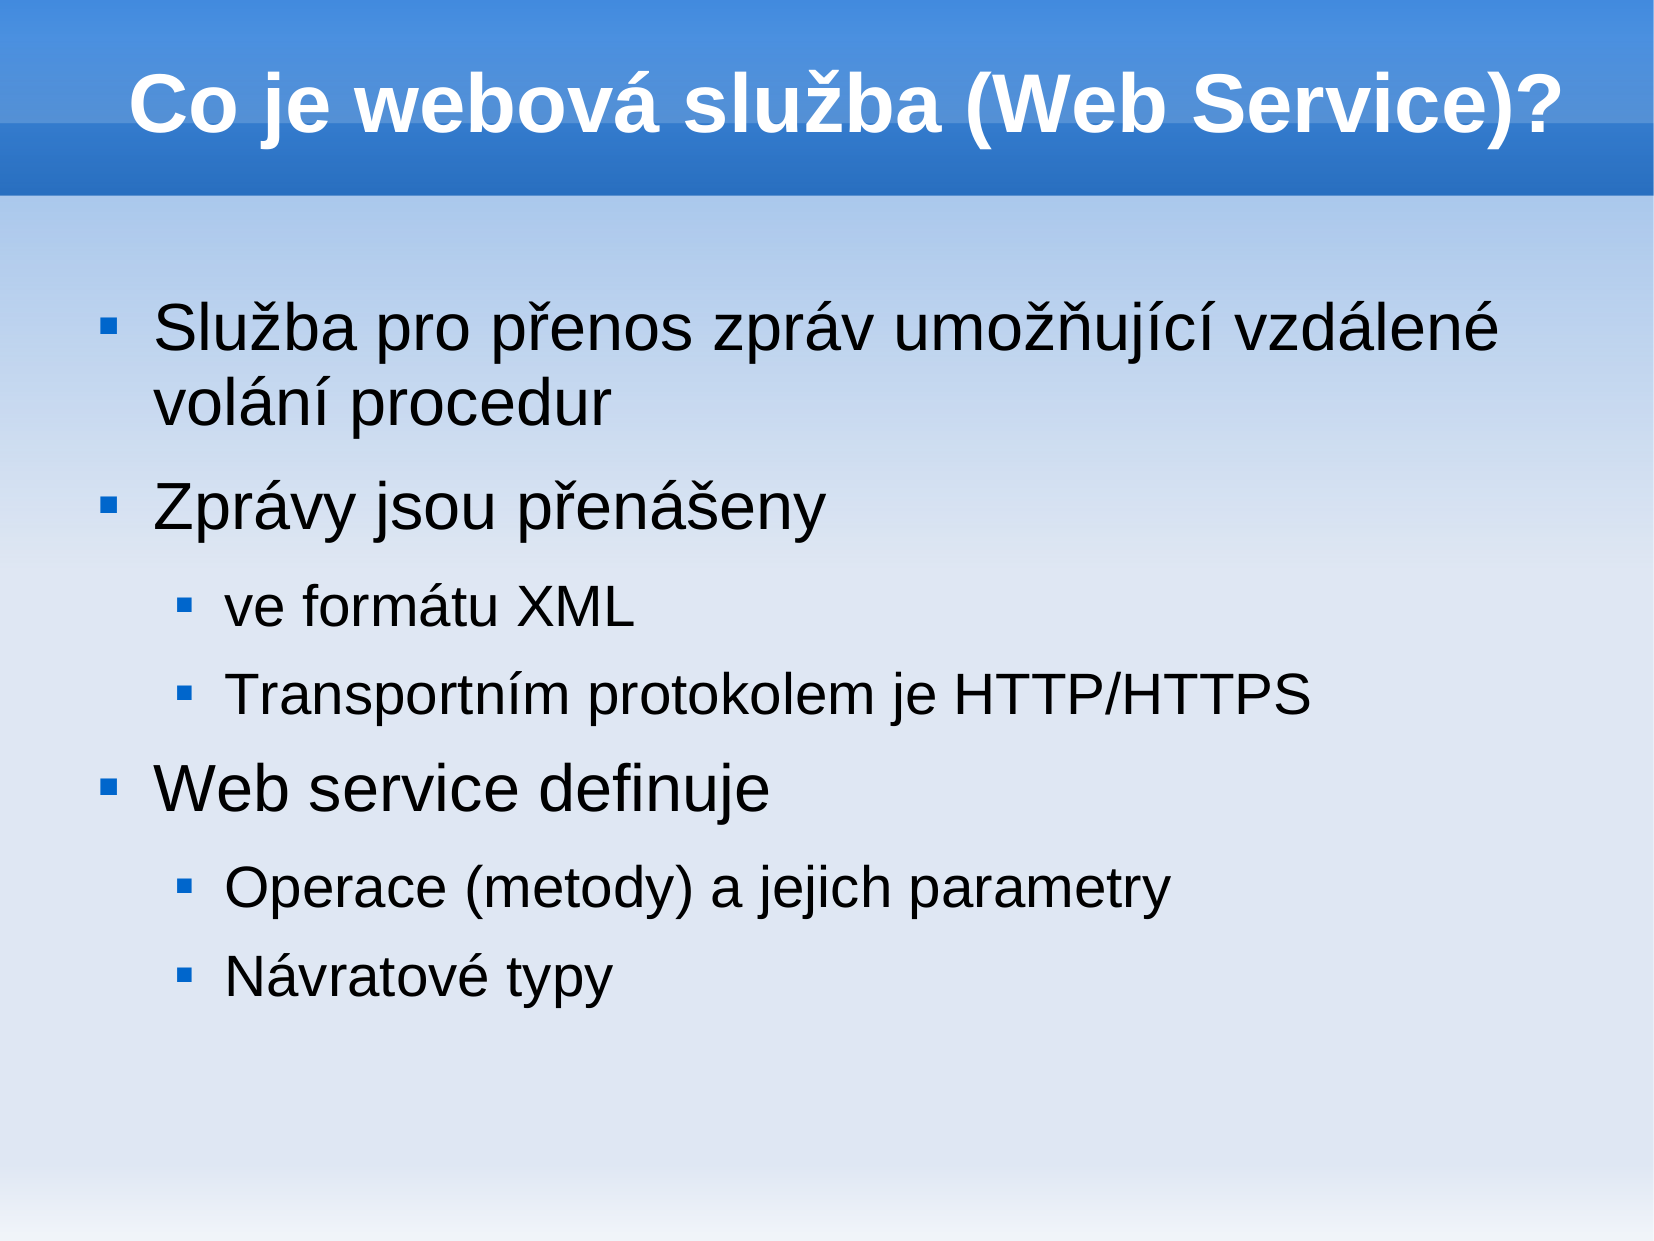

# Co je webová služba (Web Service)?
Služba pro přenos zpráv umožňující vzdálené volání procedur
Zprávy jsou přenášeny
ve formátu XML
Transportním protokolem je HTTP/HTTPS
Web service definuje
Operace (metody) a jejich parametry
Návratové typy